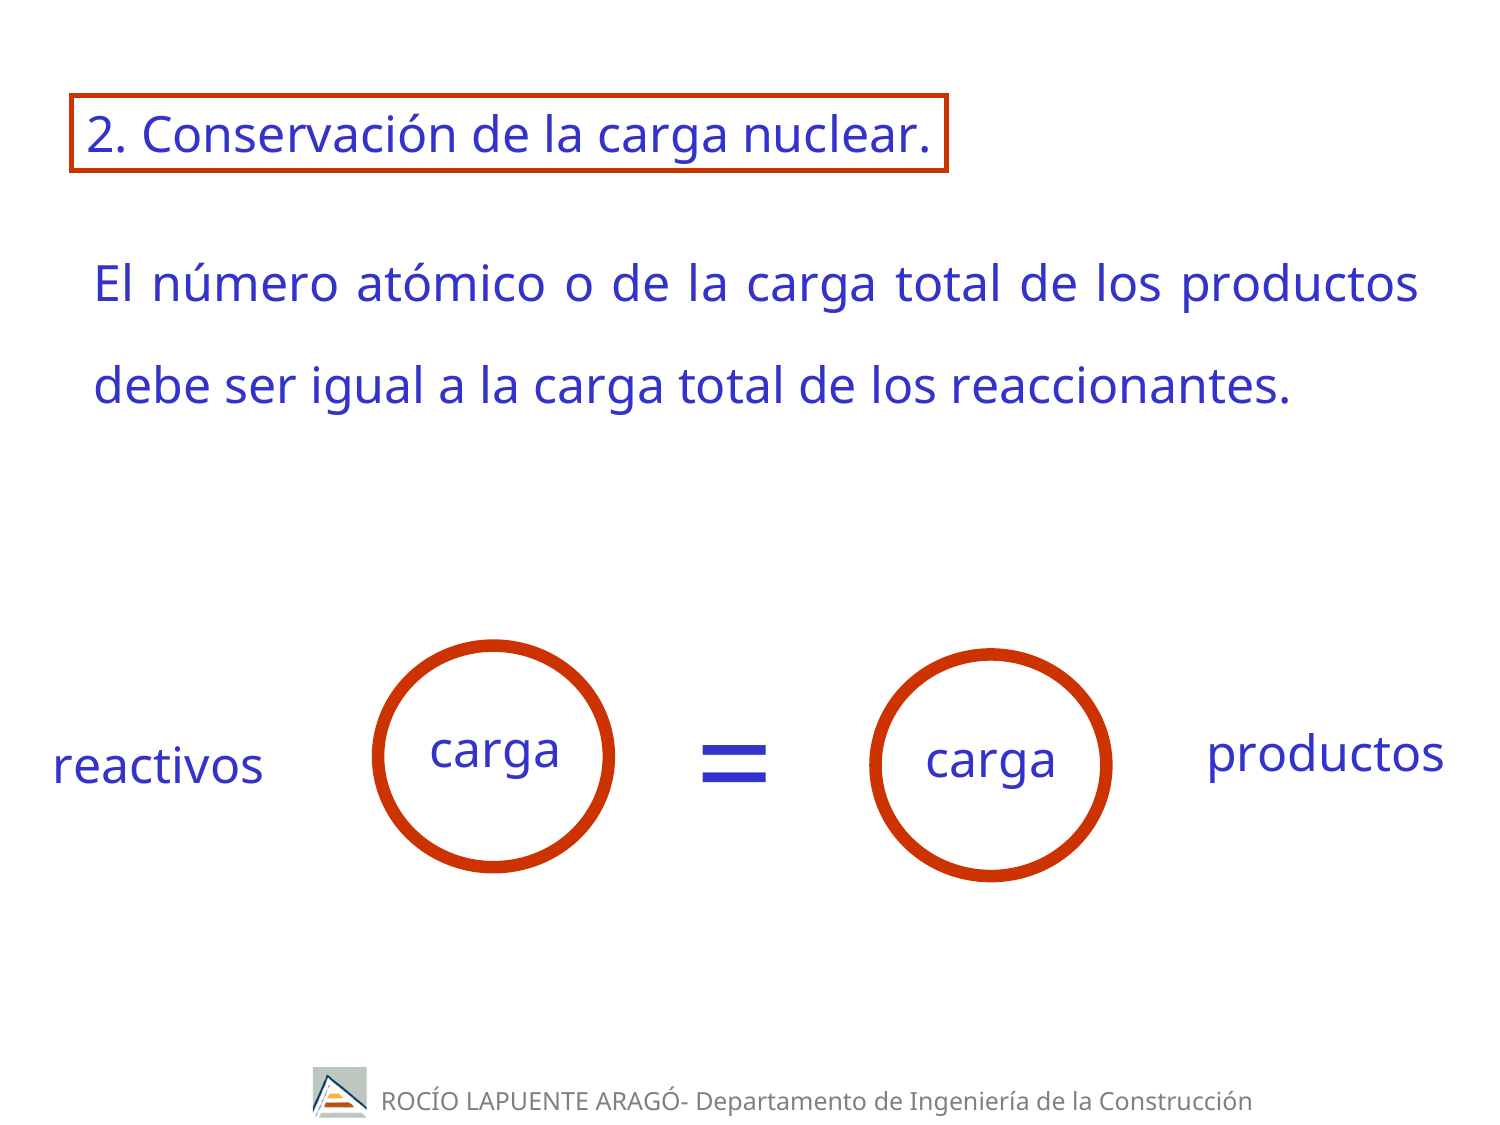

2. Conservación de la carga nuclear.
El número atómico o de la carga total de los productos debe ser igual a la carga total de los reaccionantes.
=
carga
productos
carga
reactivos